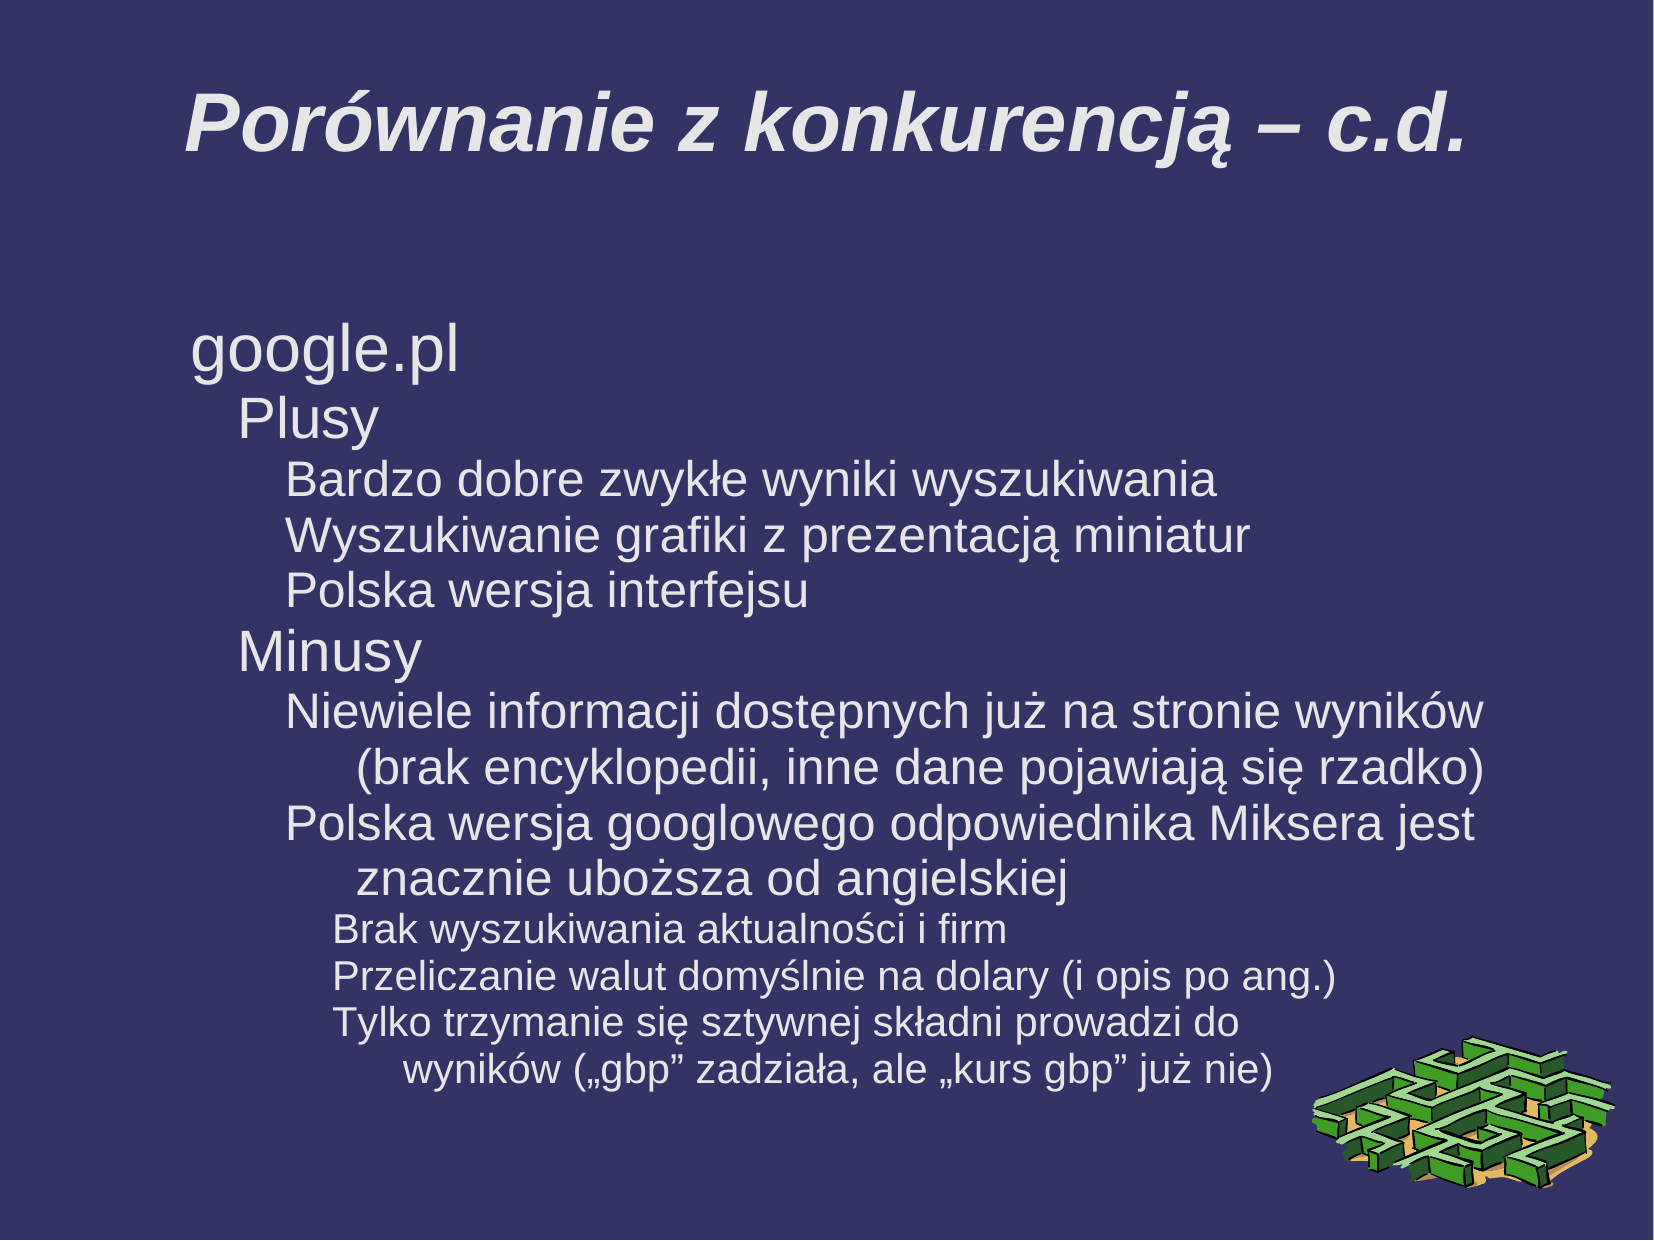

# Porównanie z konkurencją – c.d.
google.pl
Plusy
Bardzo dobre zwykłe wyniki wyszukiwania
Wyszukiwanie grafiki z prezentacją miniatur
Polska wersja interfejsu
Minusy
Niewiele informacji dostępnych już na stronie wyników (brak encyklopedii, inne dane pojawiają się rzadko)
Polska wersja googlowego odpowiednika Miksera jest znacznie uboższa od angielskiej
Brak wyszukiwania aktualności i firm
Przeliczanie walut domyślnie na dolary (i opis po ang.)
Tylko trzymanie się sztywnej składni prowadzi do
wyników („gbp” zadziała, ale „kurs gbp” już nie)